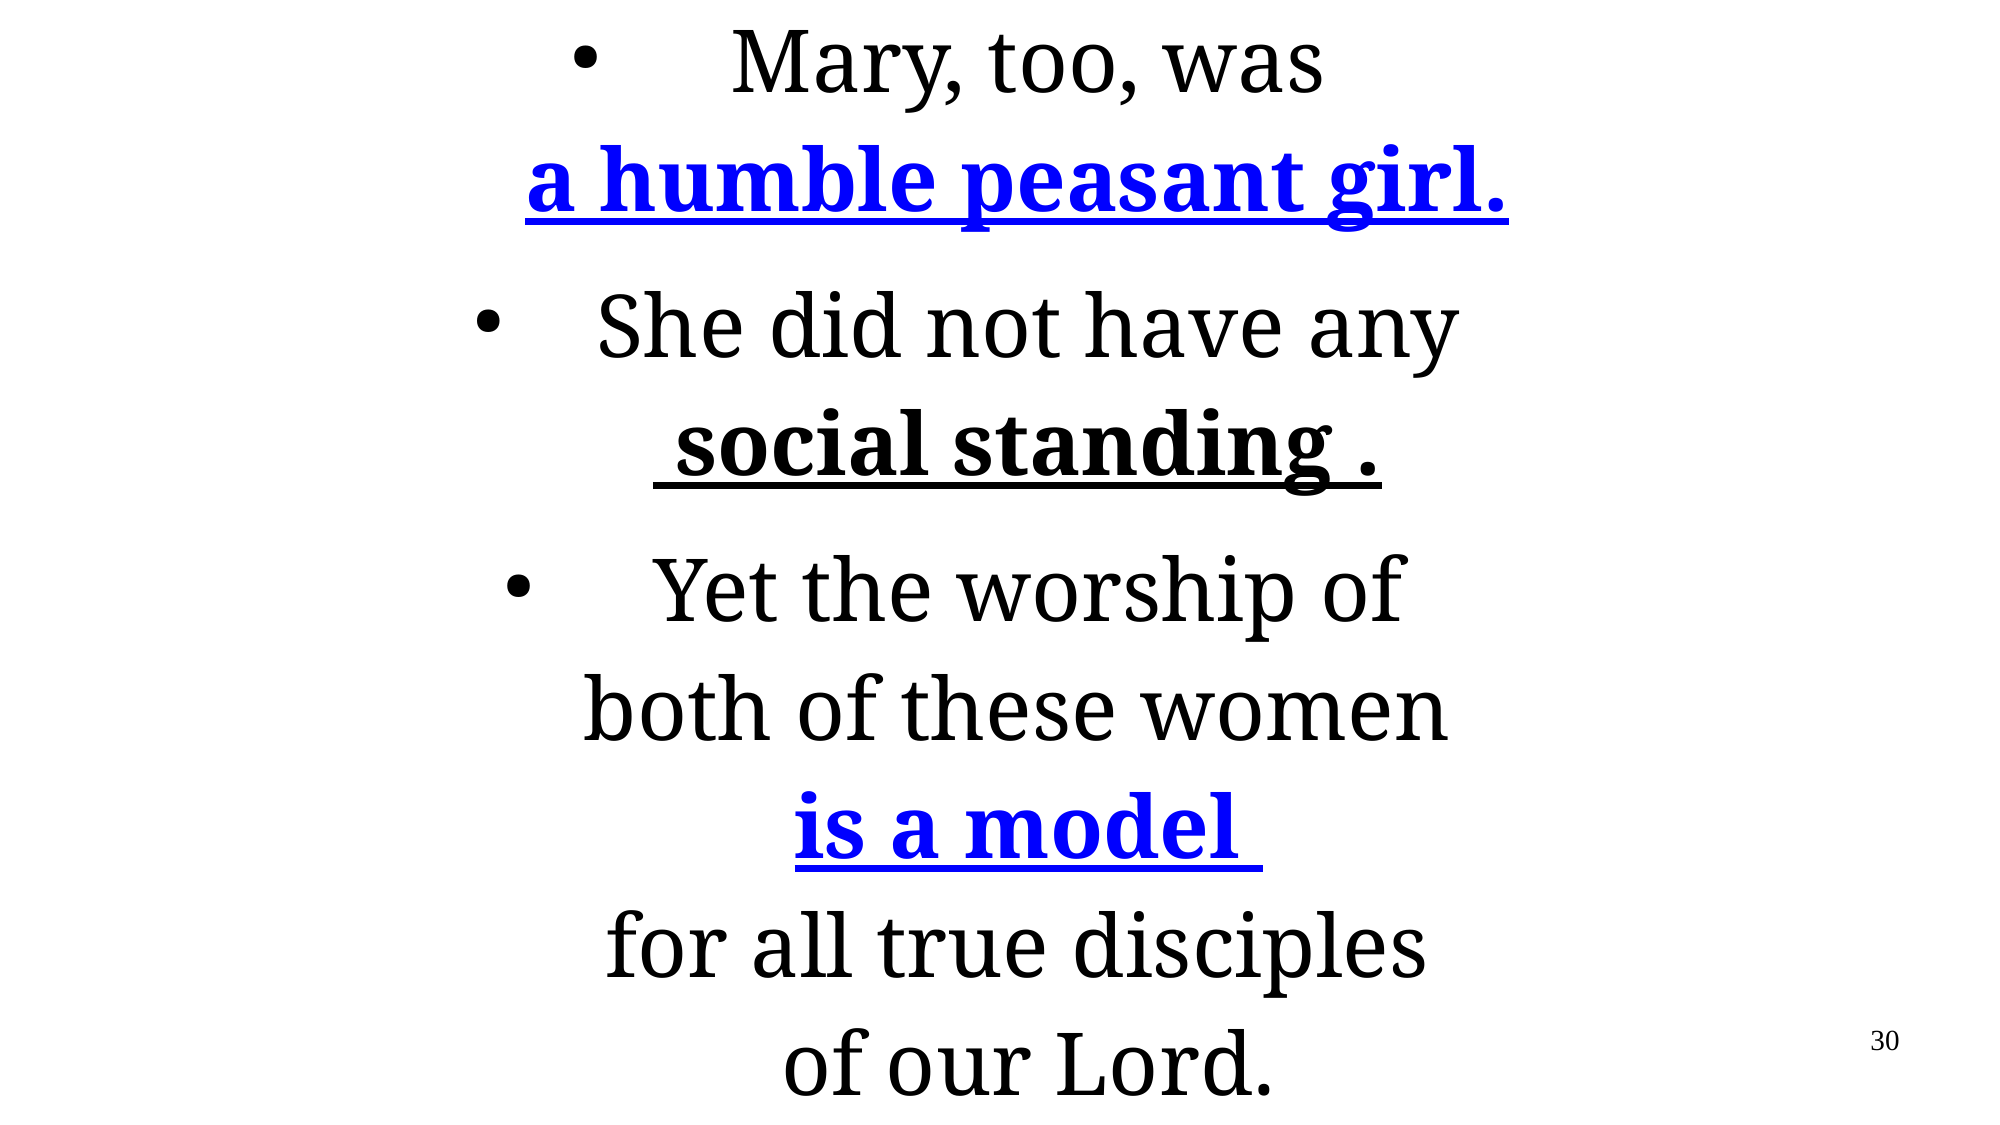

# Mary, too, was a humble peasant girl.
She did not have any
 social standing .
 Yet the worship of
both of these women
is a model
for all true disciples
of our Lord.
30